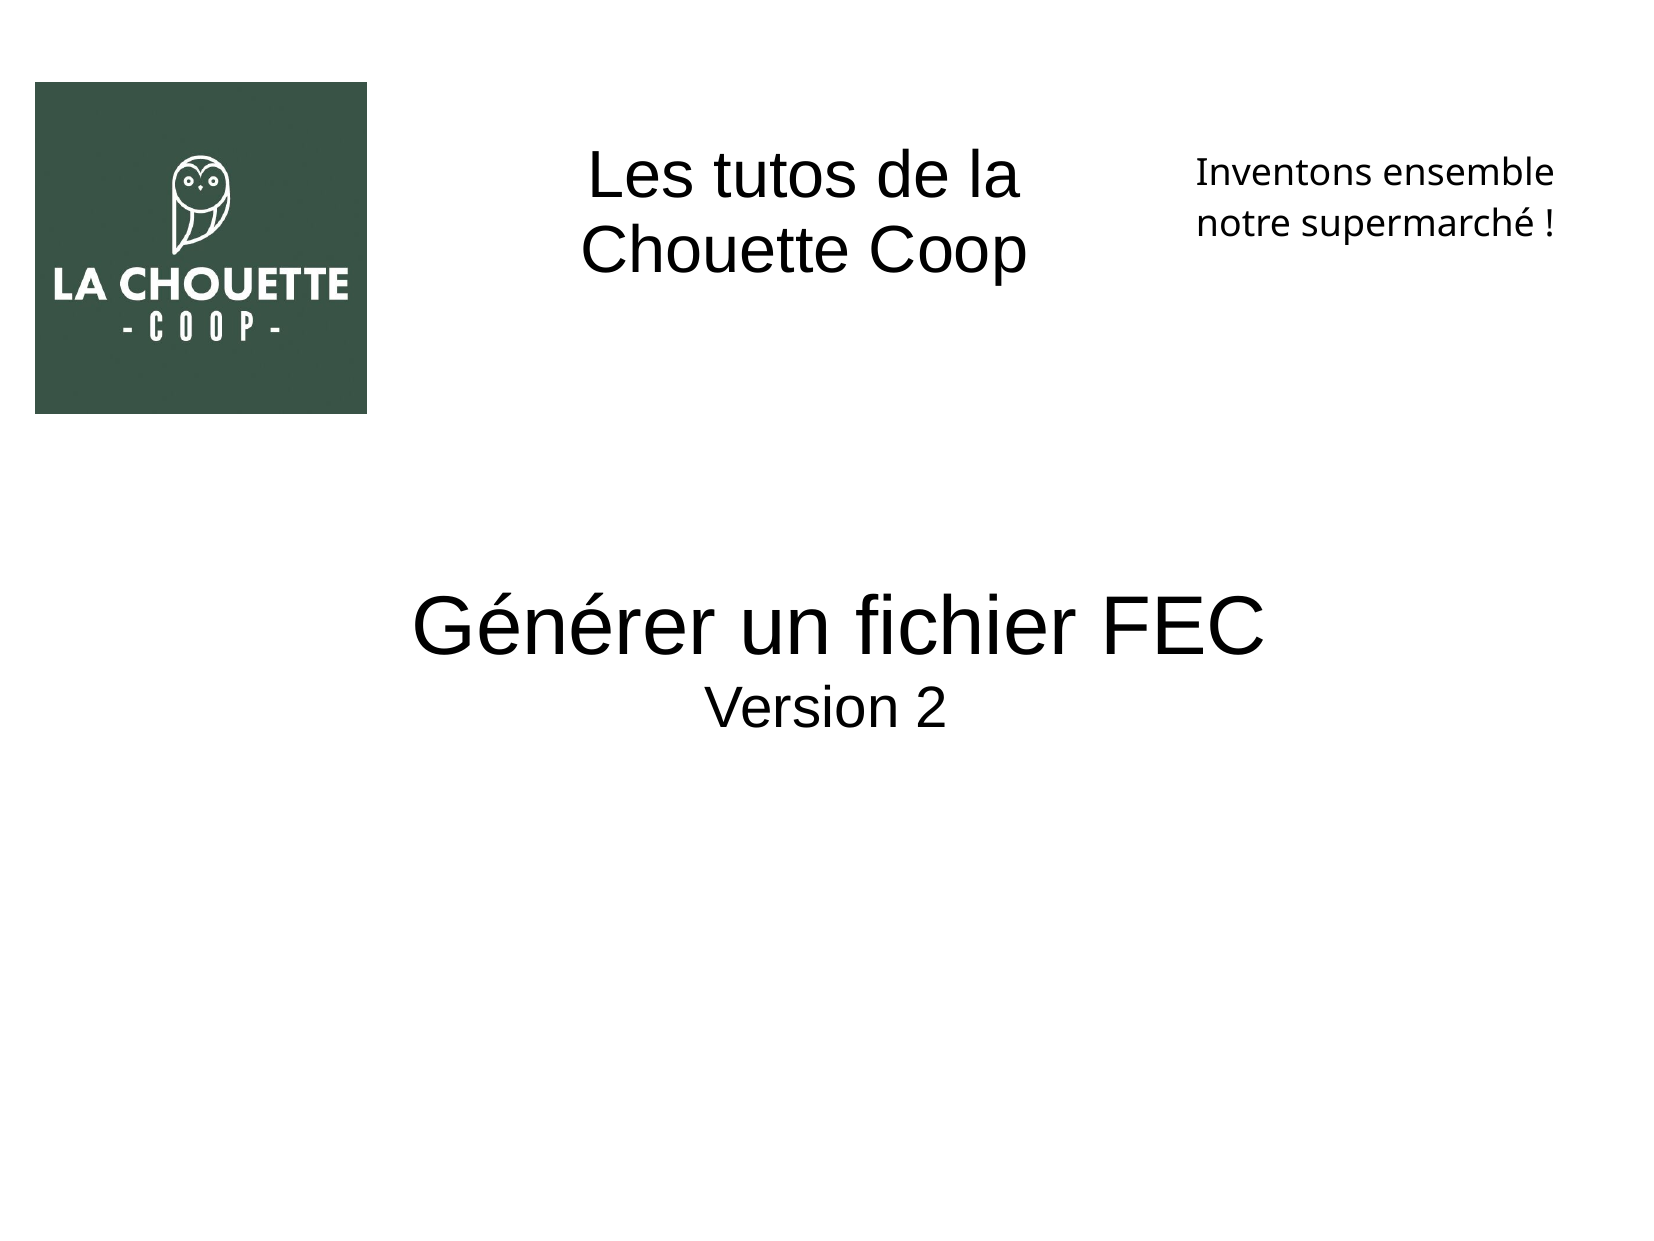

Les tutos de la Chouette Coop
Inventons ensemble
notre supermarché !
# Générer un fichier FEC Version 2